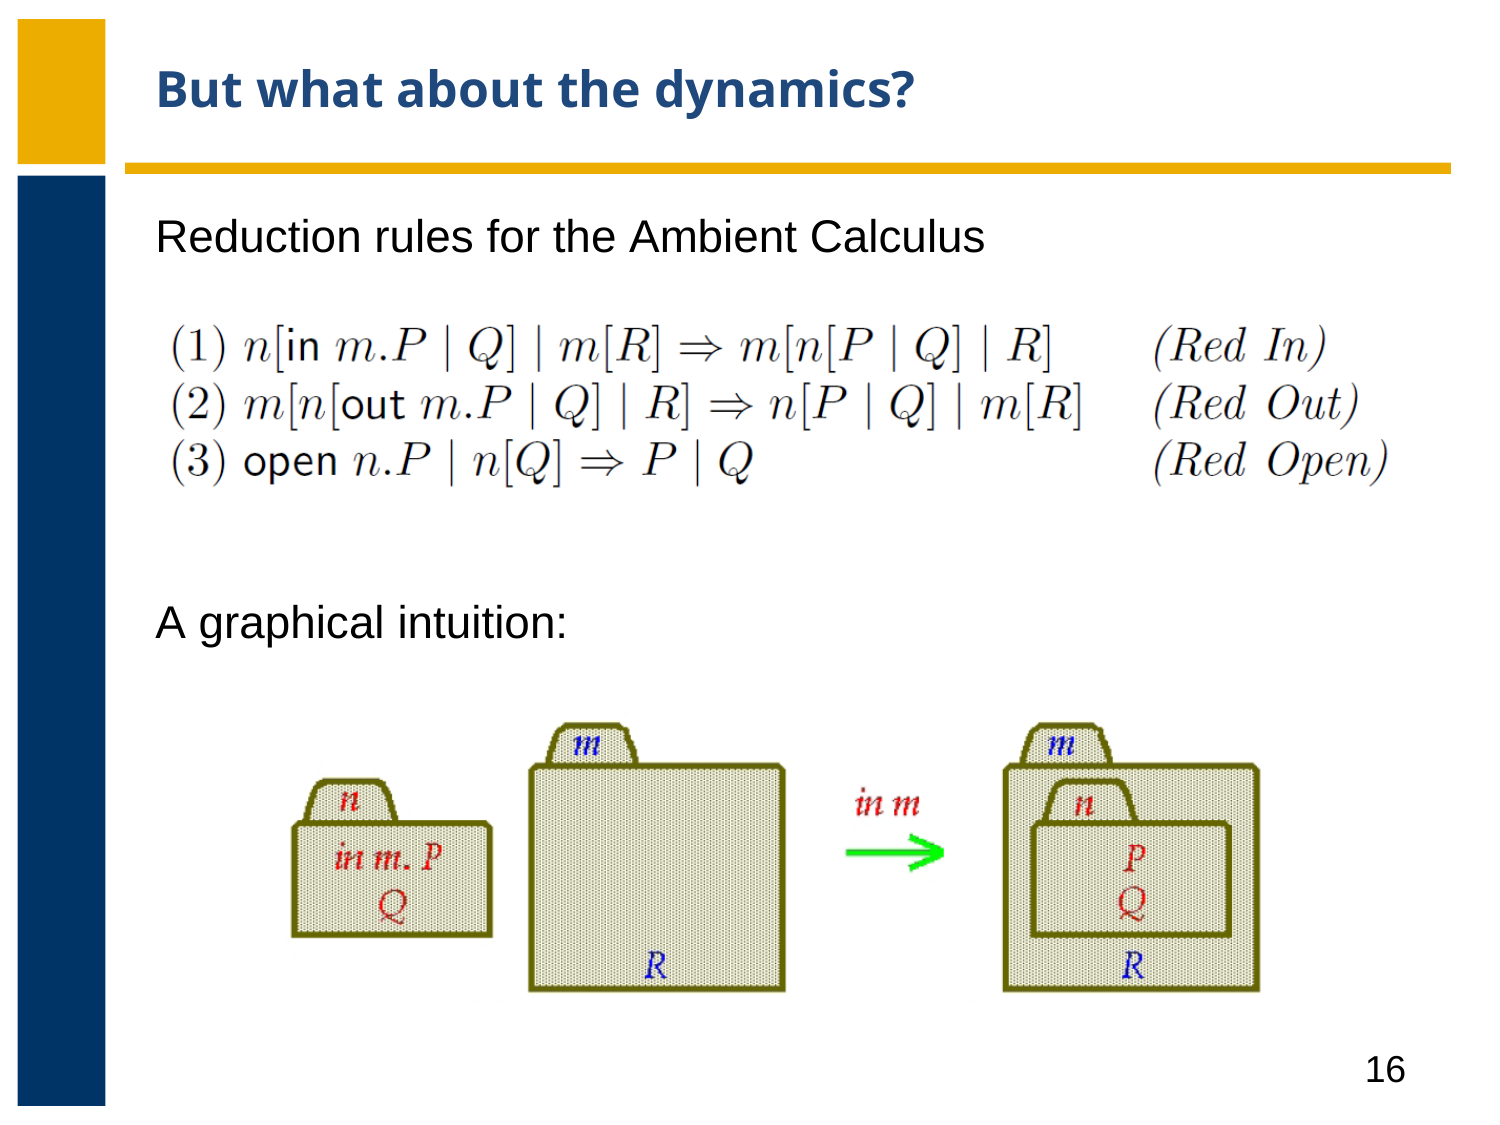

# But what about the dynamics?
Reduction rules for the Ambient Calculus
A graphical intuition:
16